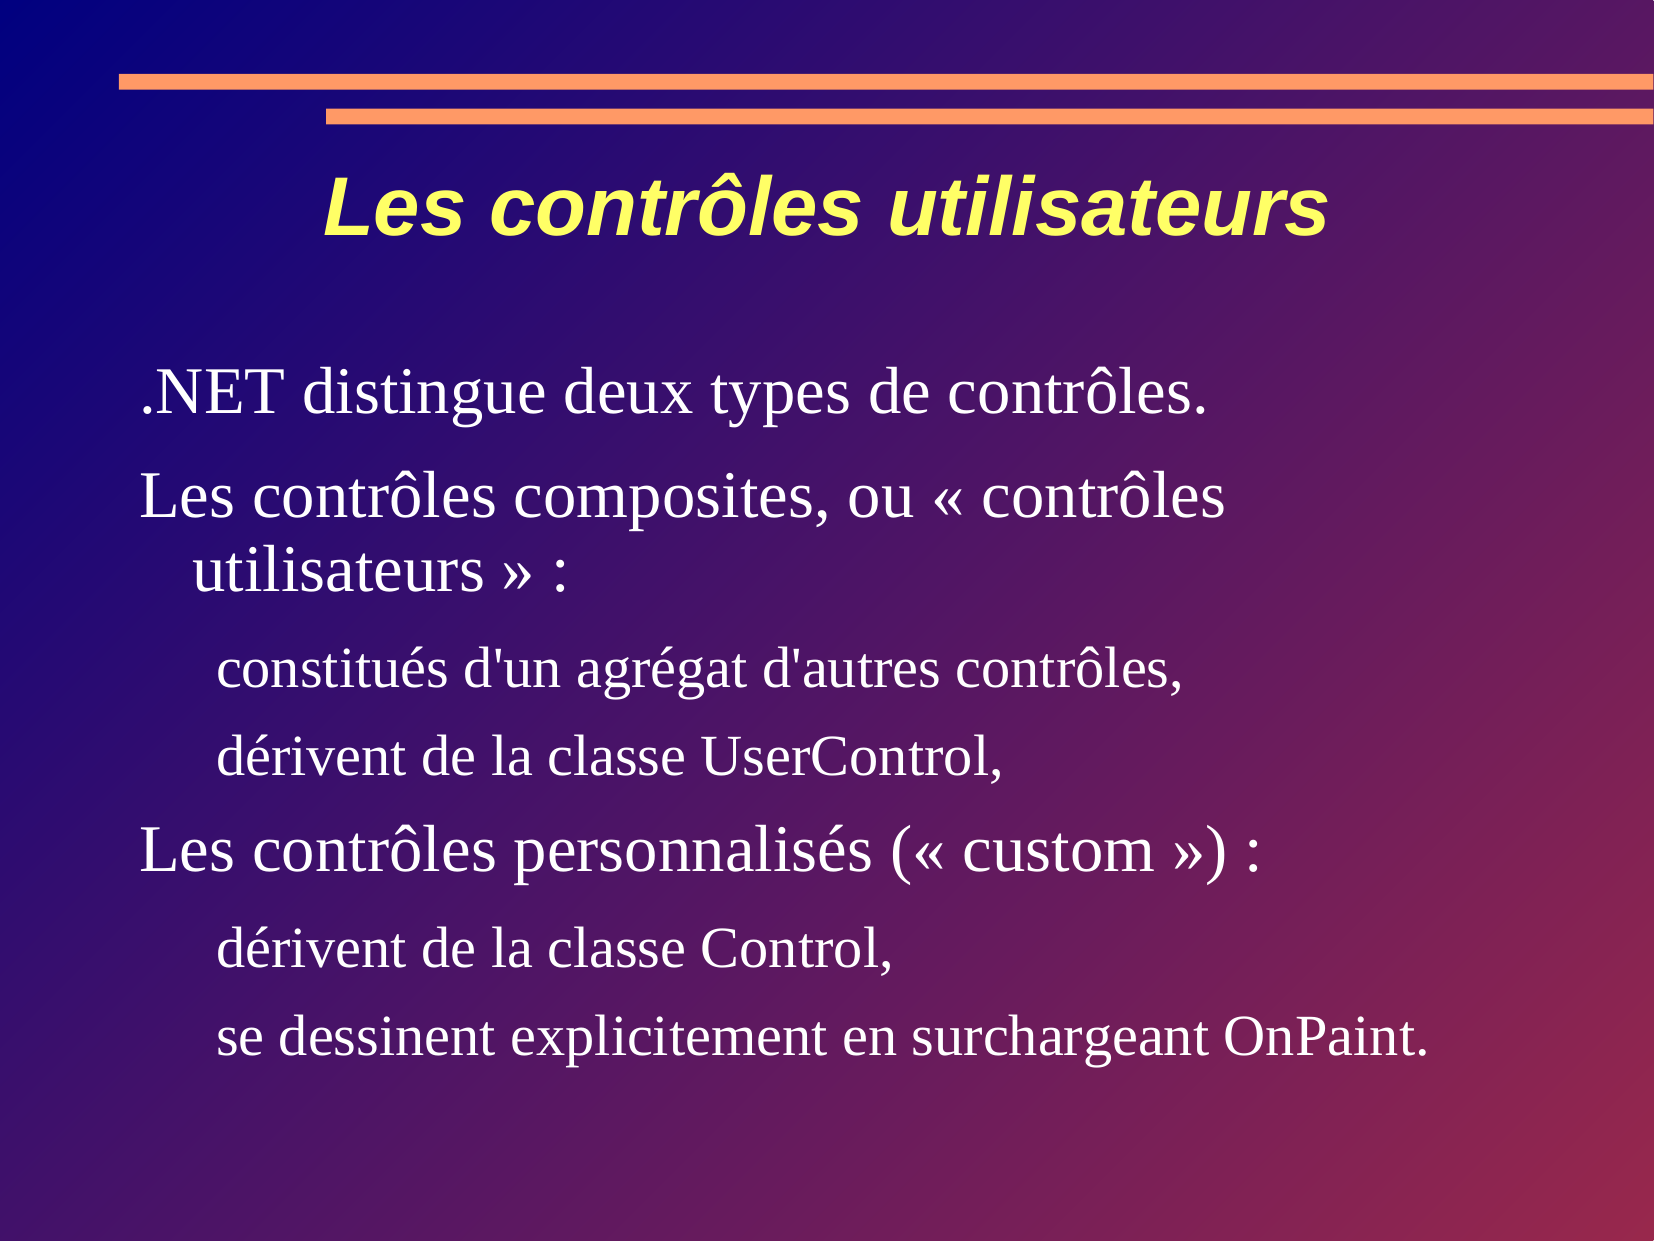

# Les contrôles utilisateurs
.NET distingue deux types de contrôles.
Les contrôles composites, ou « contrôles utilisateurs » :
constitués d'un agrégat d'autres contrôles,
dérivent de la classe UserControl,
Les contrôles personnalisés (« custom ») :
dérivent de la classe Control,
se dessinent explicitement en surchargeant OnPaint.